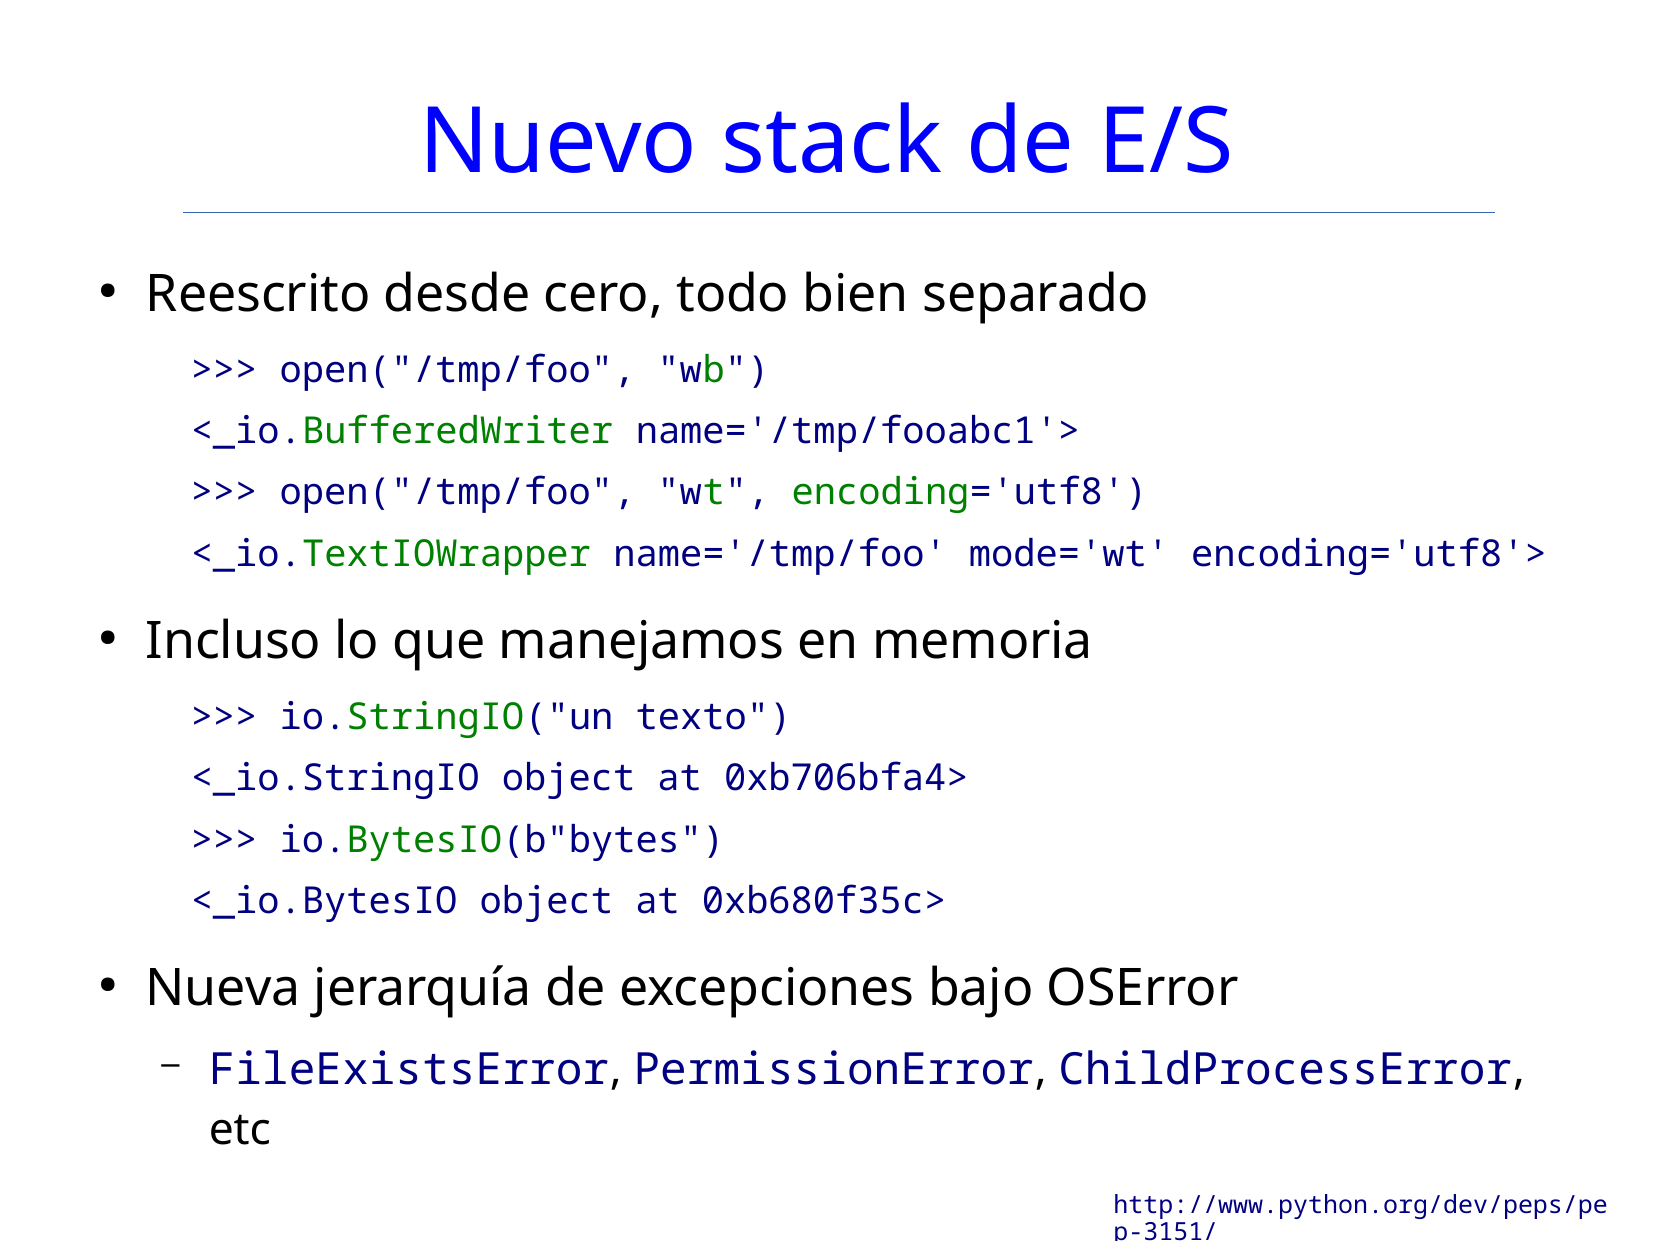

# Nuevo stack de E/S
Reescrito desde cero, todo bien separado
>>> open("/tmp/foo", "wb")
<_io.BufferedWriter name='/tmp/fooabc1'>
>>> open("/tmp/foo", "wt", encoding='utf8')
<_io.TextIOWrapper name='/tmp/foo' mode='wt' encoding='utf8'>
Incluso lo que manejamos en memoria
>>> io.StringIO("un texto")
<_io.StringIO object at 0xb706bfa4>
>>> io.BytesIO(b"bytes")
<_io.BytesIO object at 0xb680f35c>
Nueva jerarquía de excepciones bajo OSError
FileExistsError, PermissionError, ChildProcessError, etc
http://www.python.org/dev/peps/pep-3151/